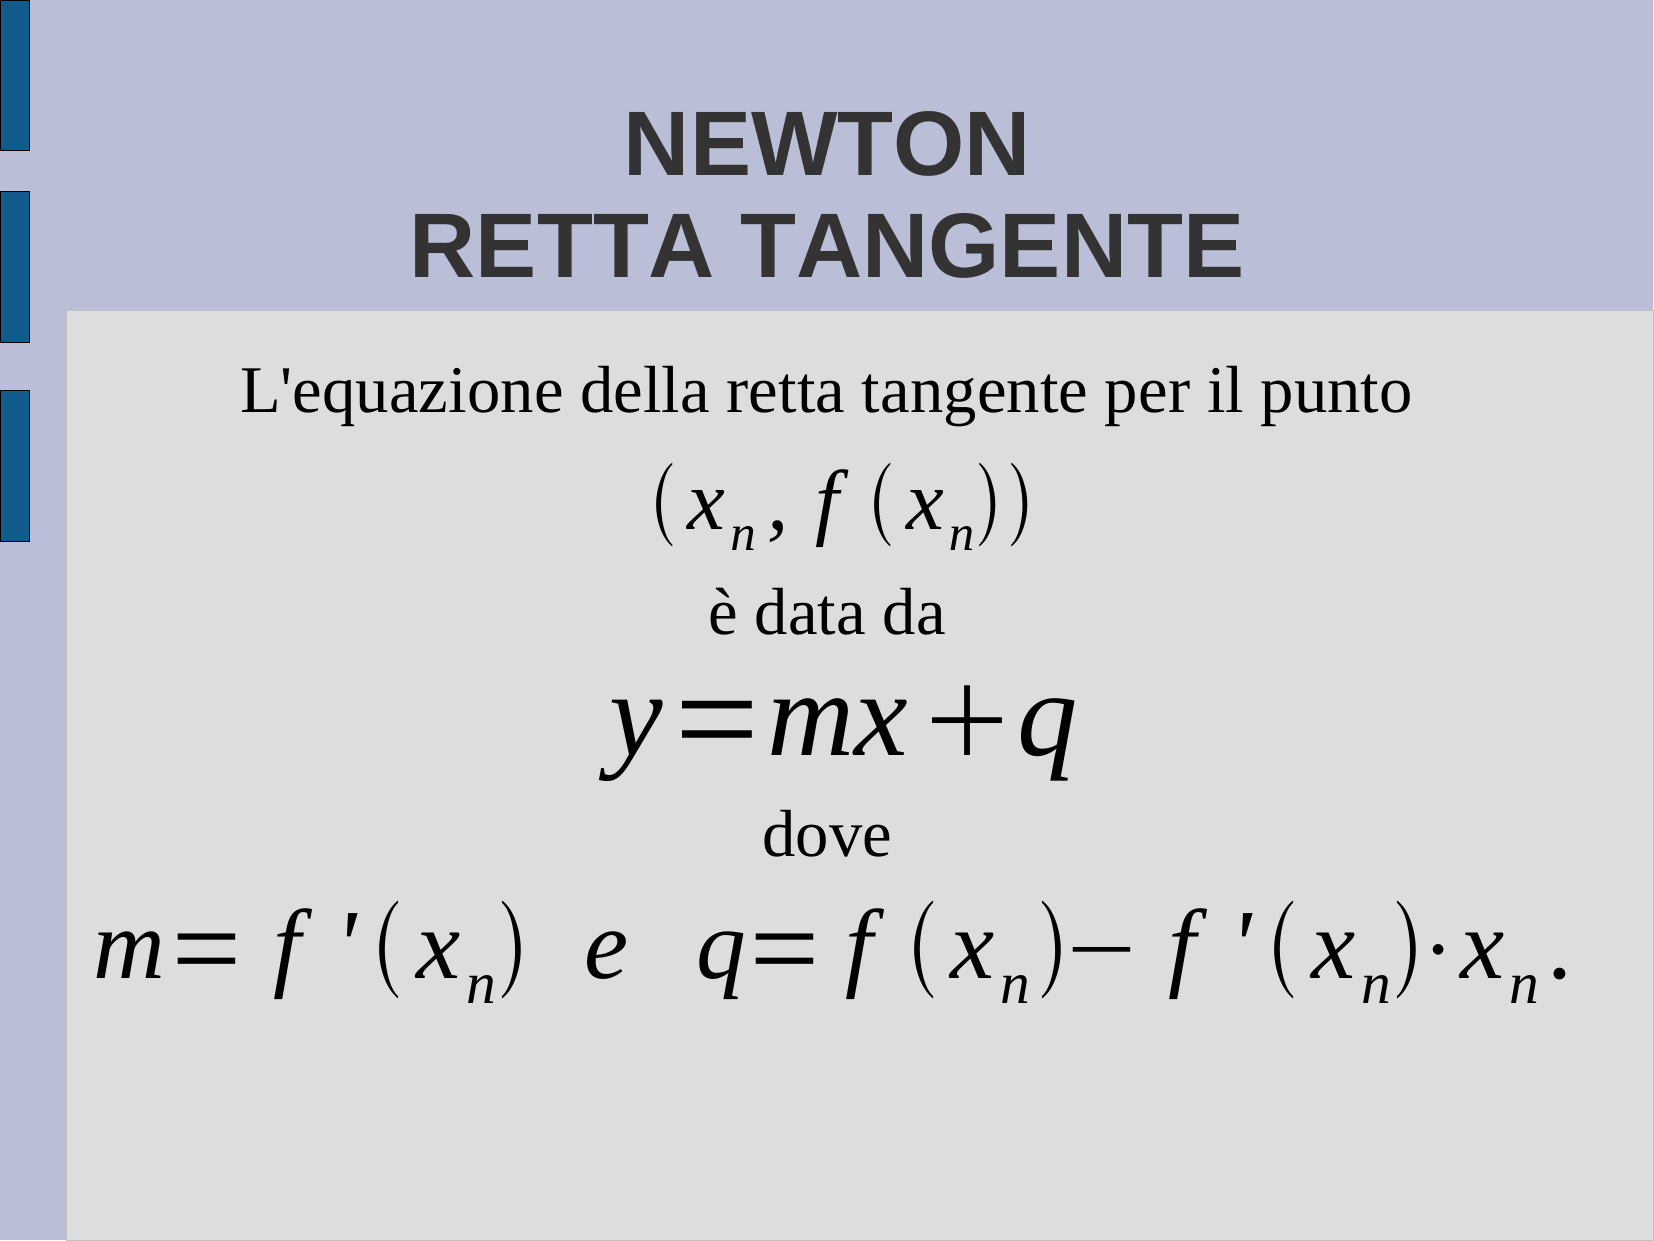

# NEWTON RETTA TANGENTE
L'equazione della retta tangente per il punto
è data da
dove